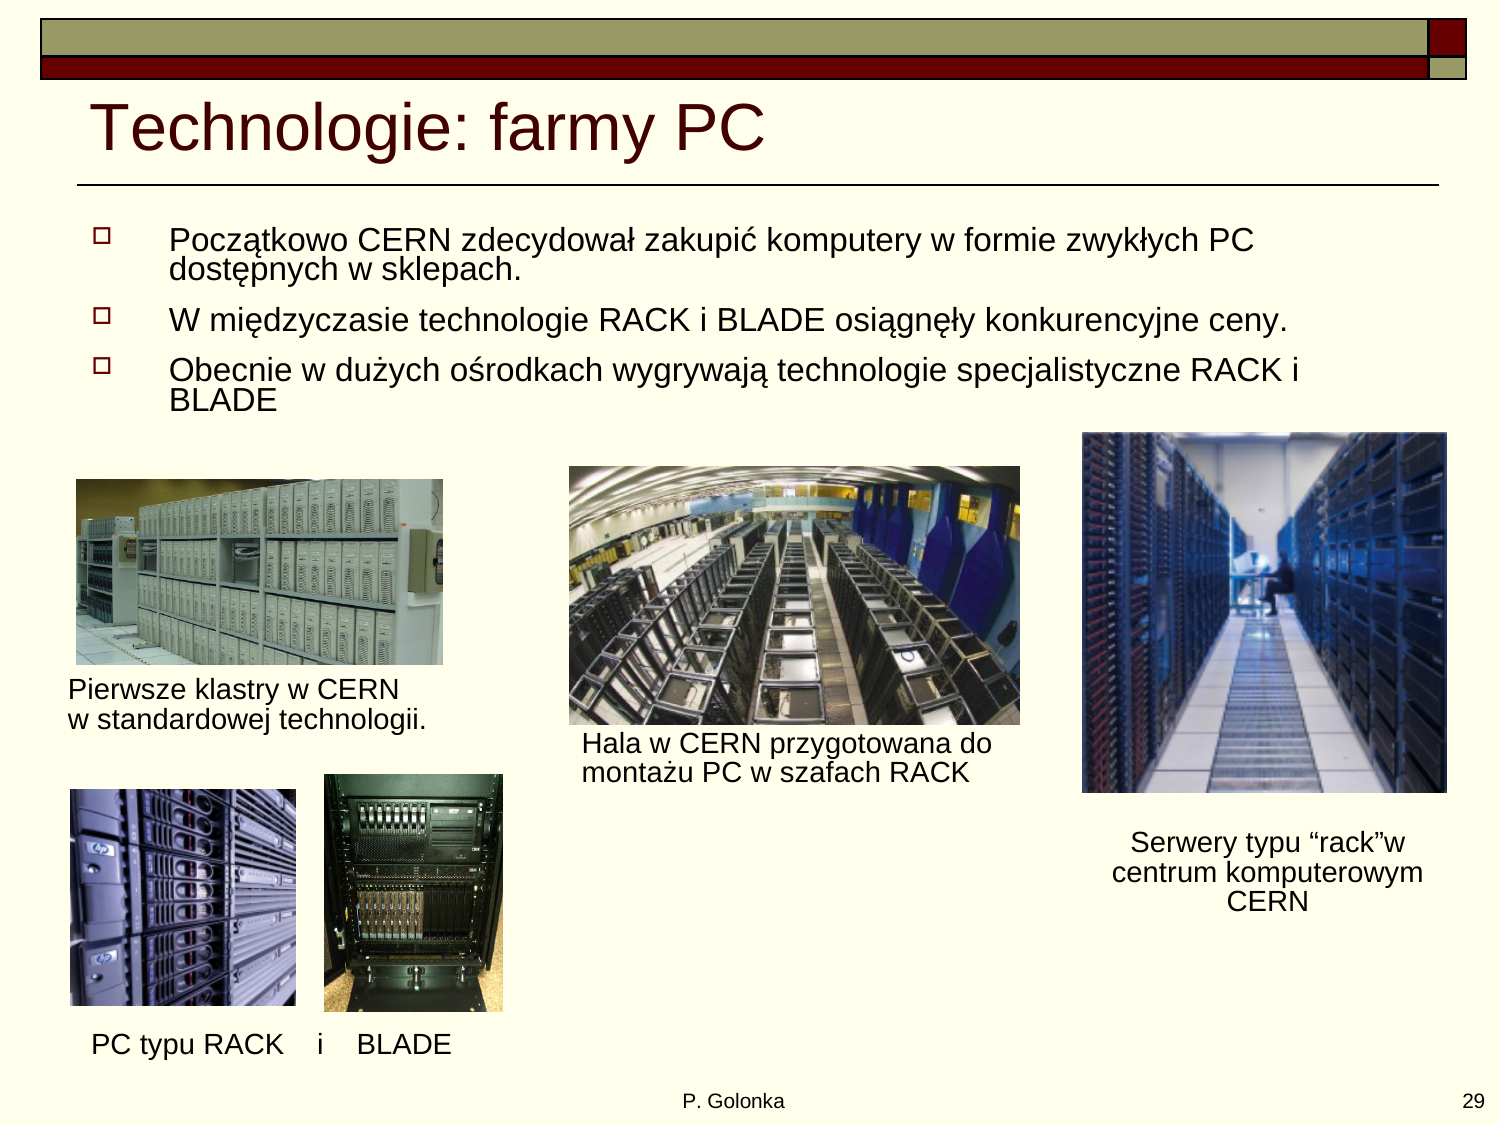

# Technologie: farmy PC
Początkowo CERN zdecydował zakupić komputery w formie zwykłych PC dostępnych w sklepach.
W międzyczasie technologie RACK i BLADE osiągnęły konkurencyjne ceny.
Obecnie w dużych ośrodkach wygrywają technologie specjalistyczne RACK i BLADE
Pierwsze klastry w CERN
w standardowej technologii.
Hala w CERN przygotowana do montażu PC w szafach RACK
Serwery typu “rack”w centrum komputerowym CERN
PC typu RACK i BLADE
P. Golonka
29